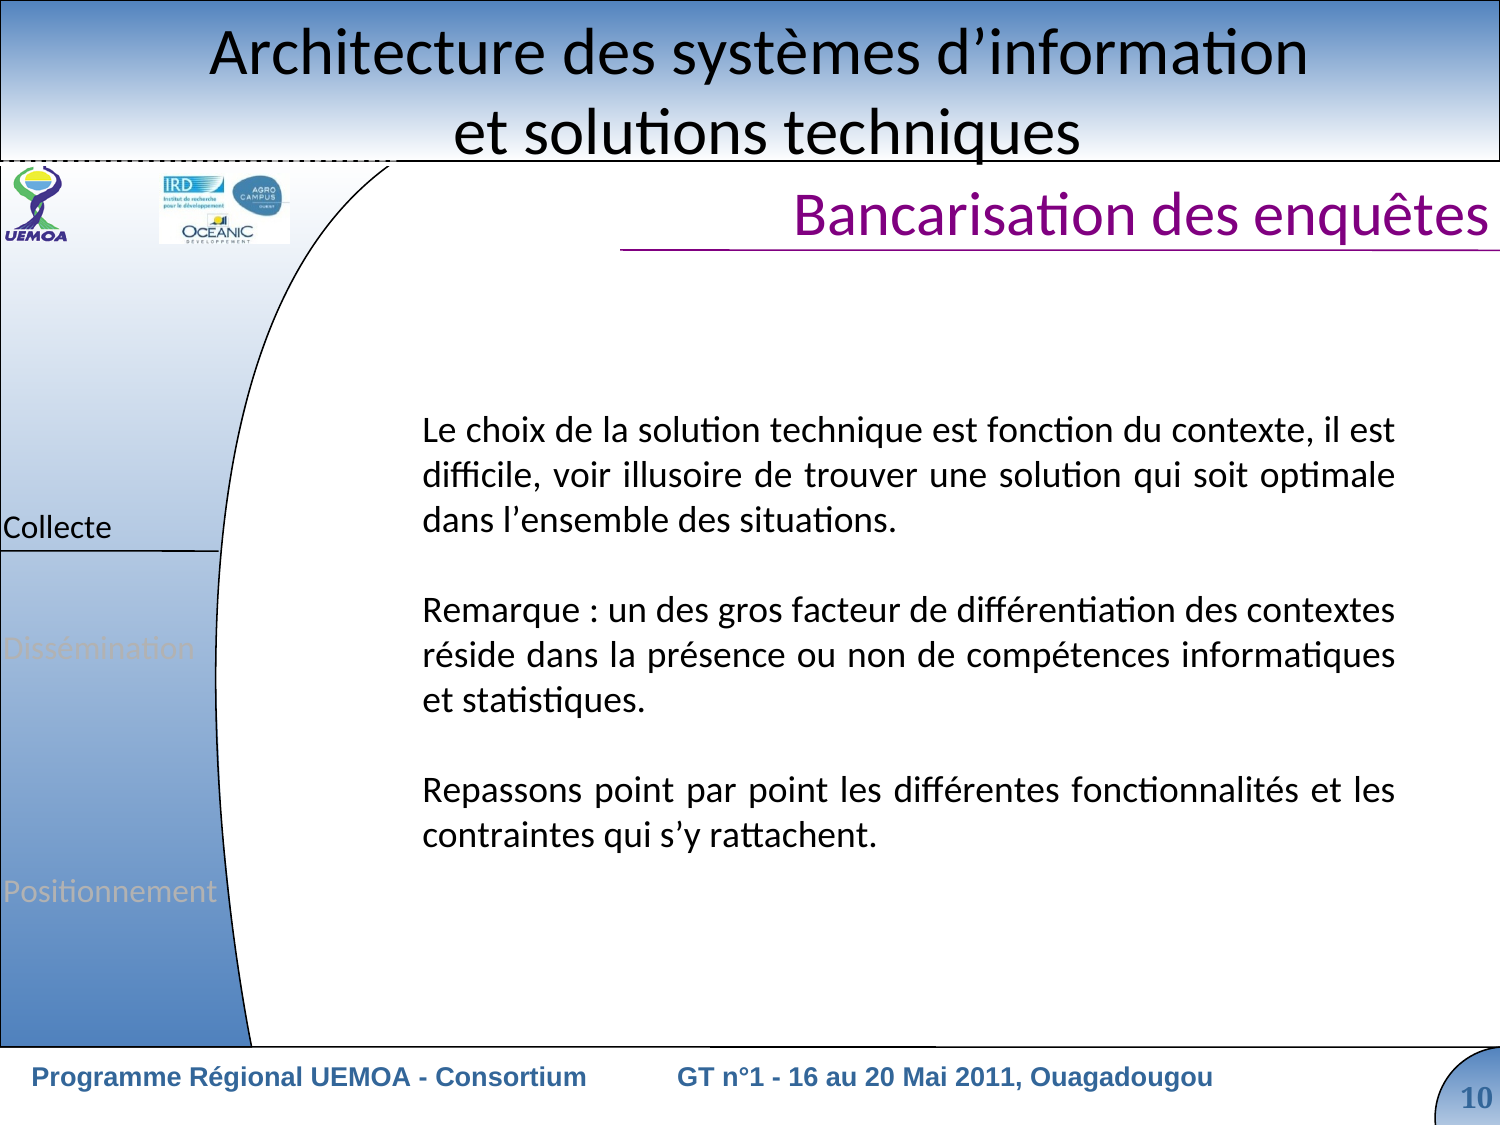

Architecture des systèmes d’information
et solutions techniques
Bancarisation des enquêtes
Le choix de la solution technique est fonction du contexte, il est difficile, voir illusoire de trouver une solution qui soit optimale dans l’ensemble des situations.
Remarque : un des gros facteur de différentiation des contextes réside dans la présence ou non de compétences informatiques et statistiques.
Repassons point par point les différentes fonctionnalités et les contraintes qui s’y rattachent.
Collecte
Dissémination
Positionnement